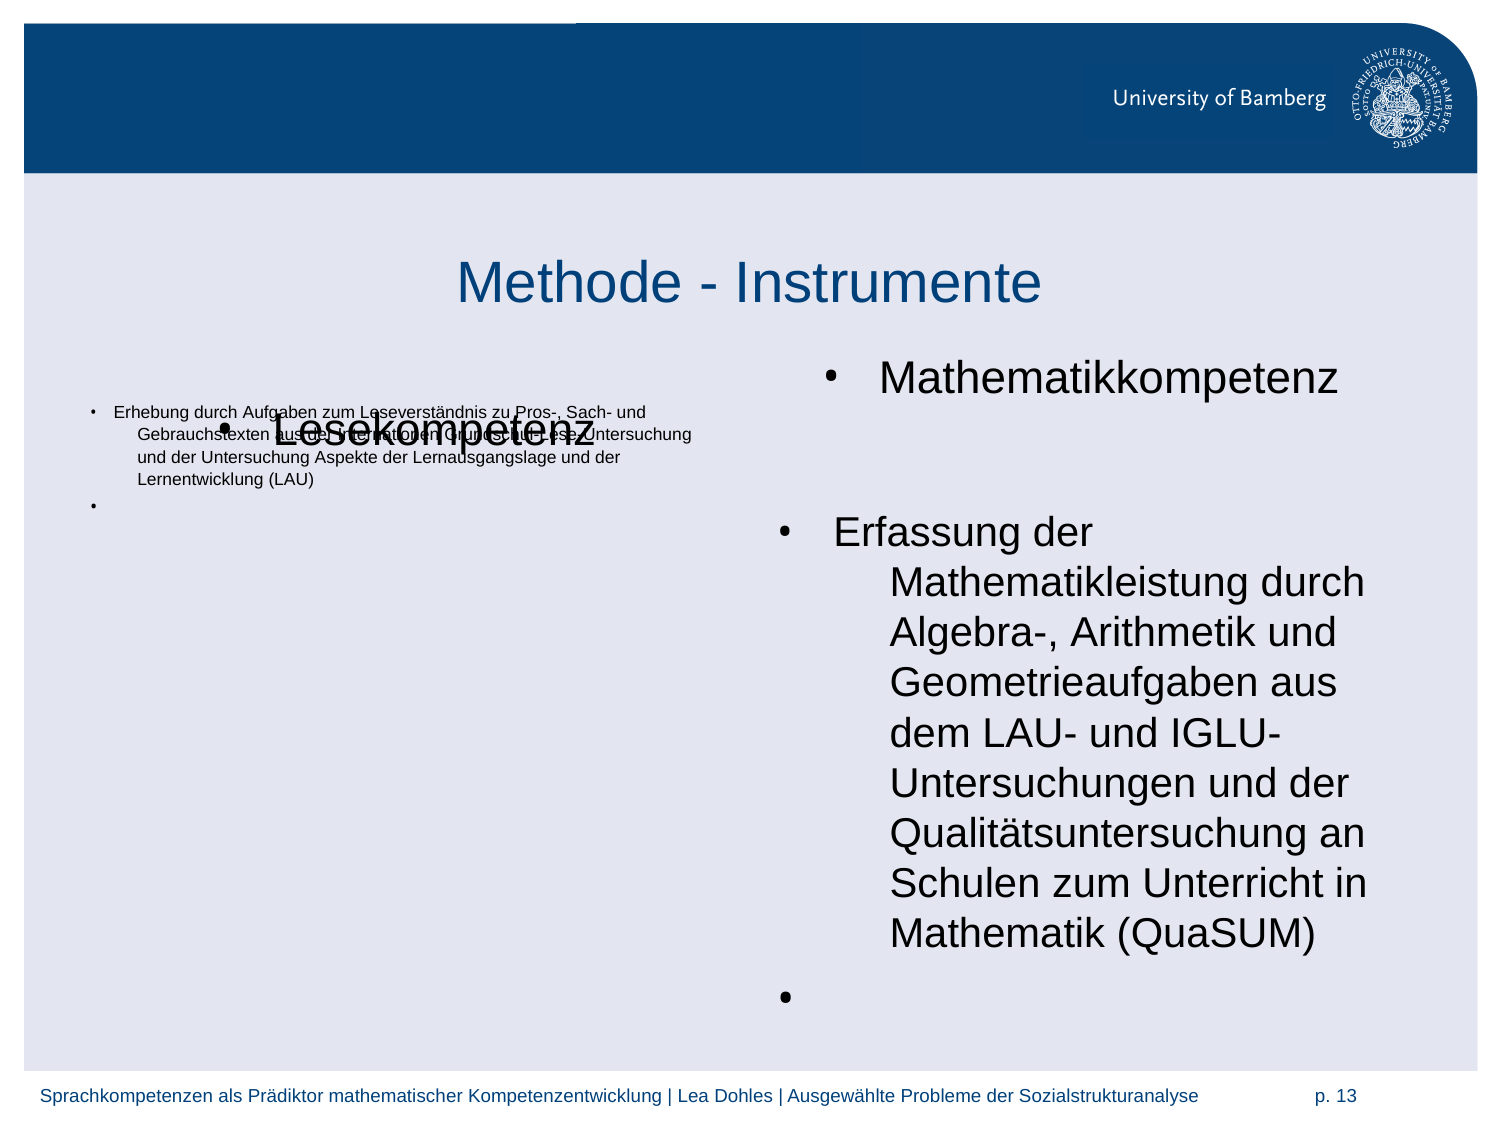

# Methode - Instrumente
Mathematikkompetenz
Lesekompetenz
Erhebung durch Aufgaben zum Leseverständnis zu Pros-, Sach- und Gebrauchstexten aus der Internationen Grundschul-Lese-Untersuchung und der Untersuchung Aspekte der Lernausgangslage und der Lernentwicklung (LAU)
Erfassung der Mathematikleistung durch Algebra-, Arithmetik und Geometrieaufgaben aus dem LAU- und IGLU-Untersuchungen und der Qualitätsuntersuchung an Schulen zum Unterricht in Mathematik (QuaSUM)